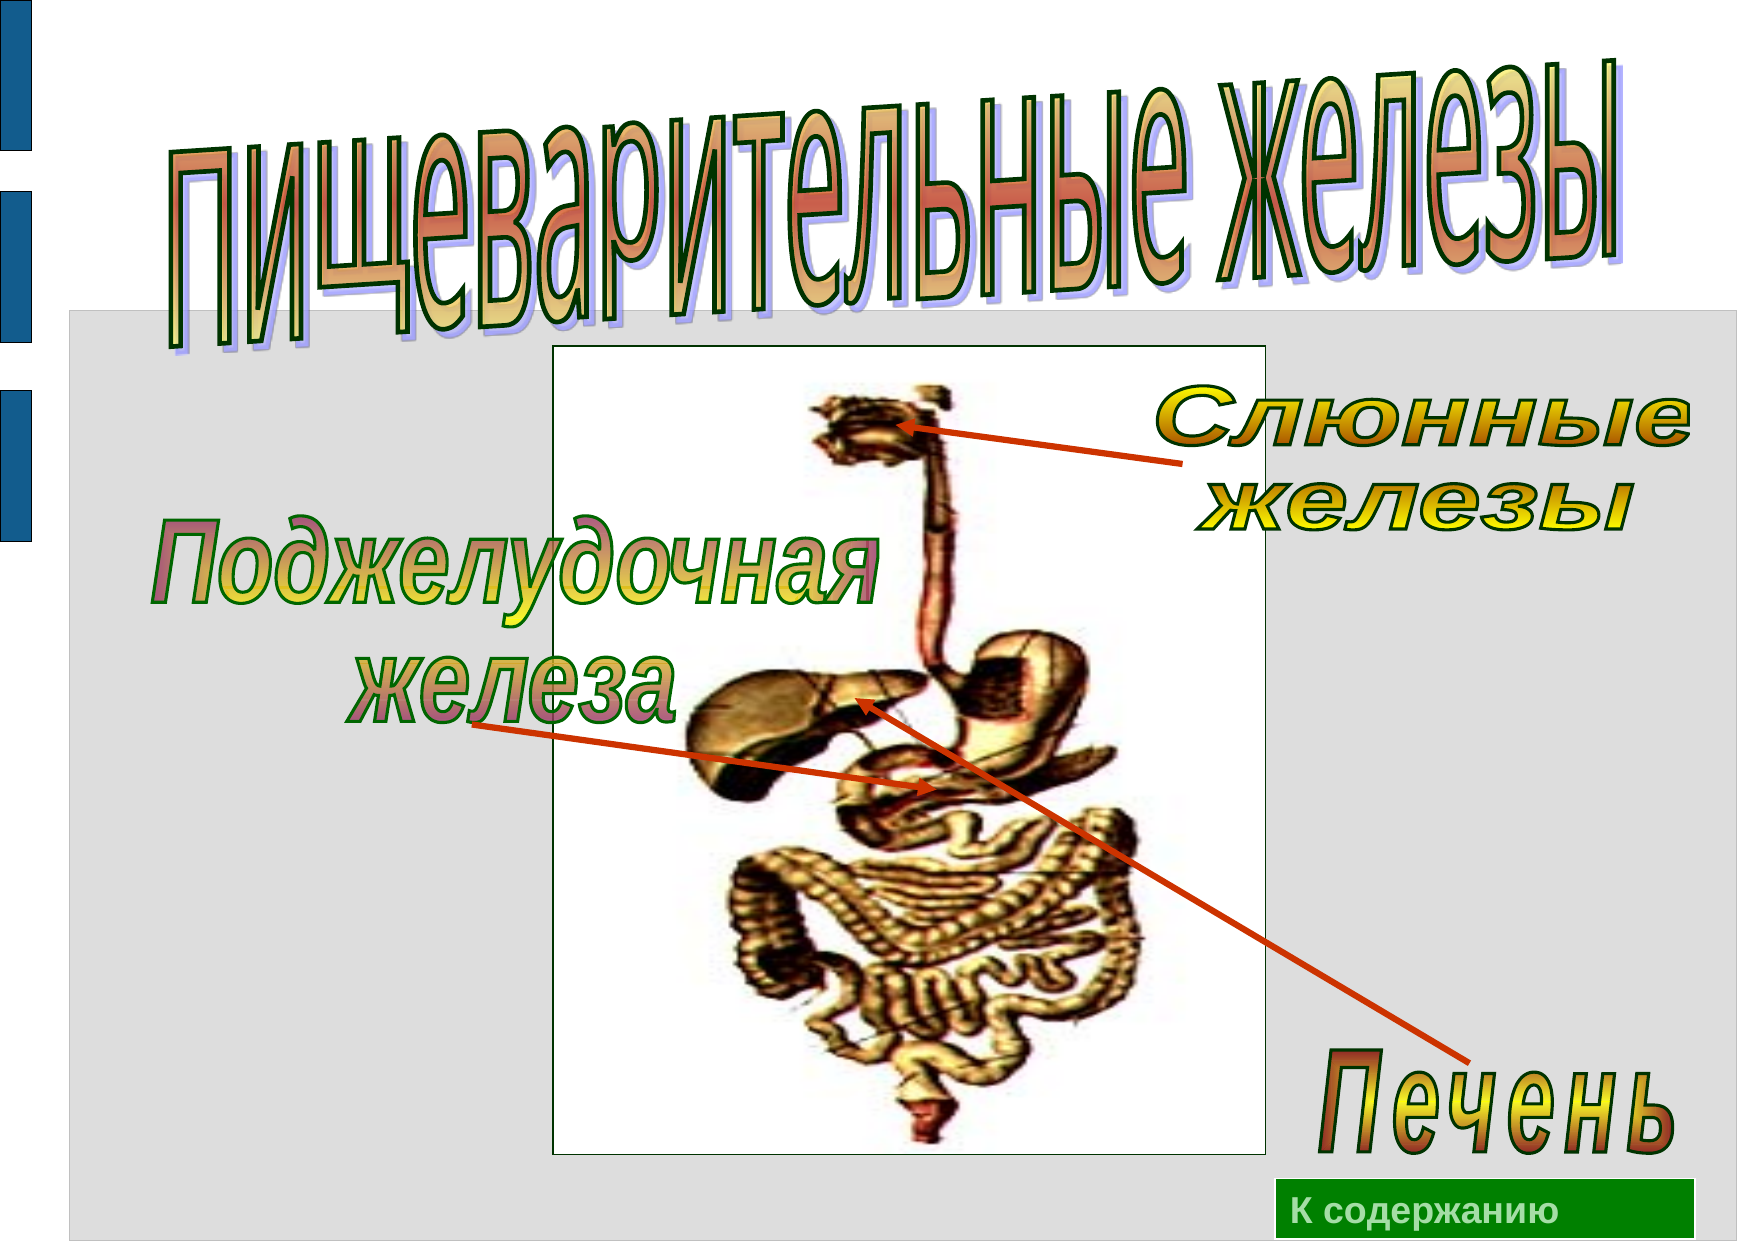

Пищеварительные железы
Слюнные
железы
Поджелудочная
железа
Печень
К содержанию